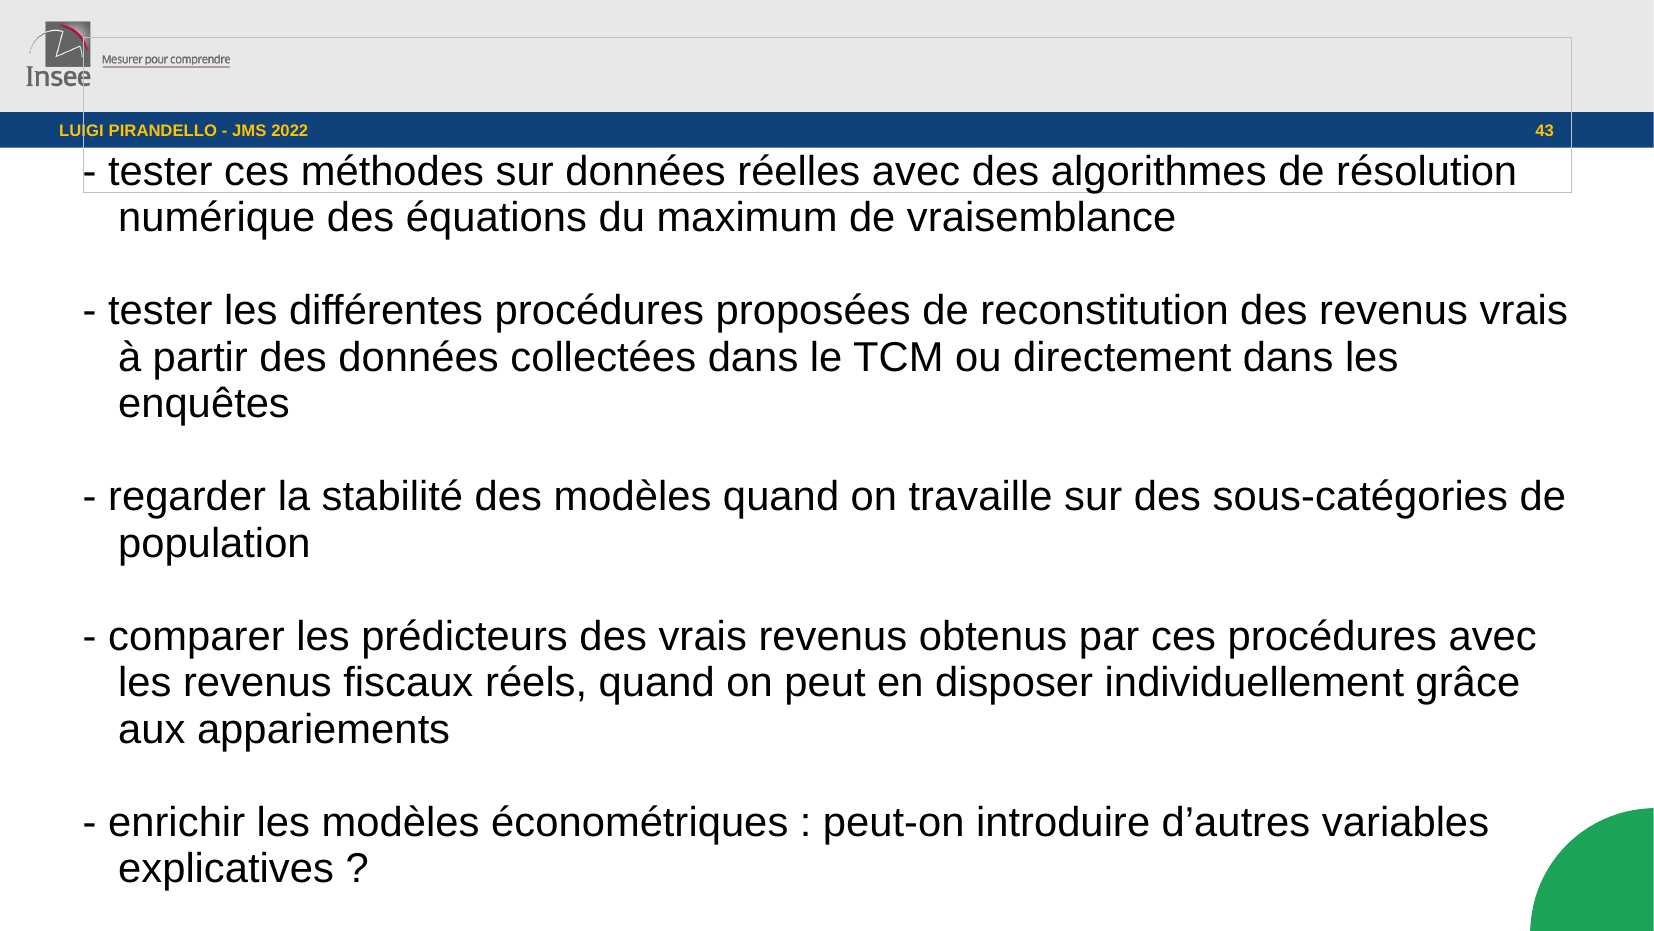

LUIGI PIRANDELLO - JMS 2022
43
- tester ces méthodes sur données réelles avec des algorithmes de résolution numérique des équations du maximum de vraisemblance
- tester les différentes procédures proposées de reconstitution des revenus vrais à partir des données collectées dans le TCM ou directement dans les enquêtes
- regarder la stabilité des modèles quand on travaille sur des sous-catégories de population
- comparer les prédicteurs des vrais revenus obtenus par ces procédures avec les revenus fiscaux réels, quand on peut en disposer individuellement grâce aux appariements
- enrichir les modèles économétriques : peut-on introduire d’autres variables explicatives ?
- modifier la modélisation : modèle probit ?